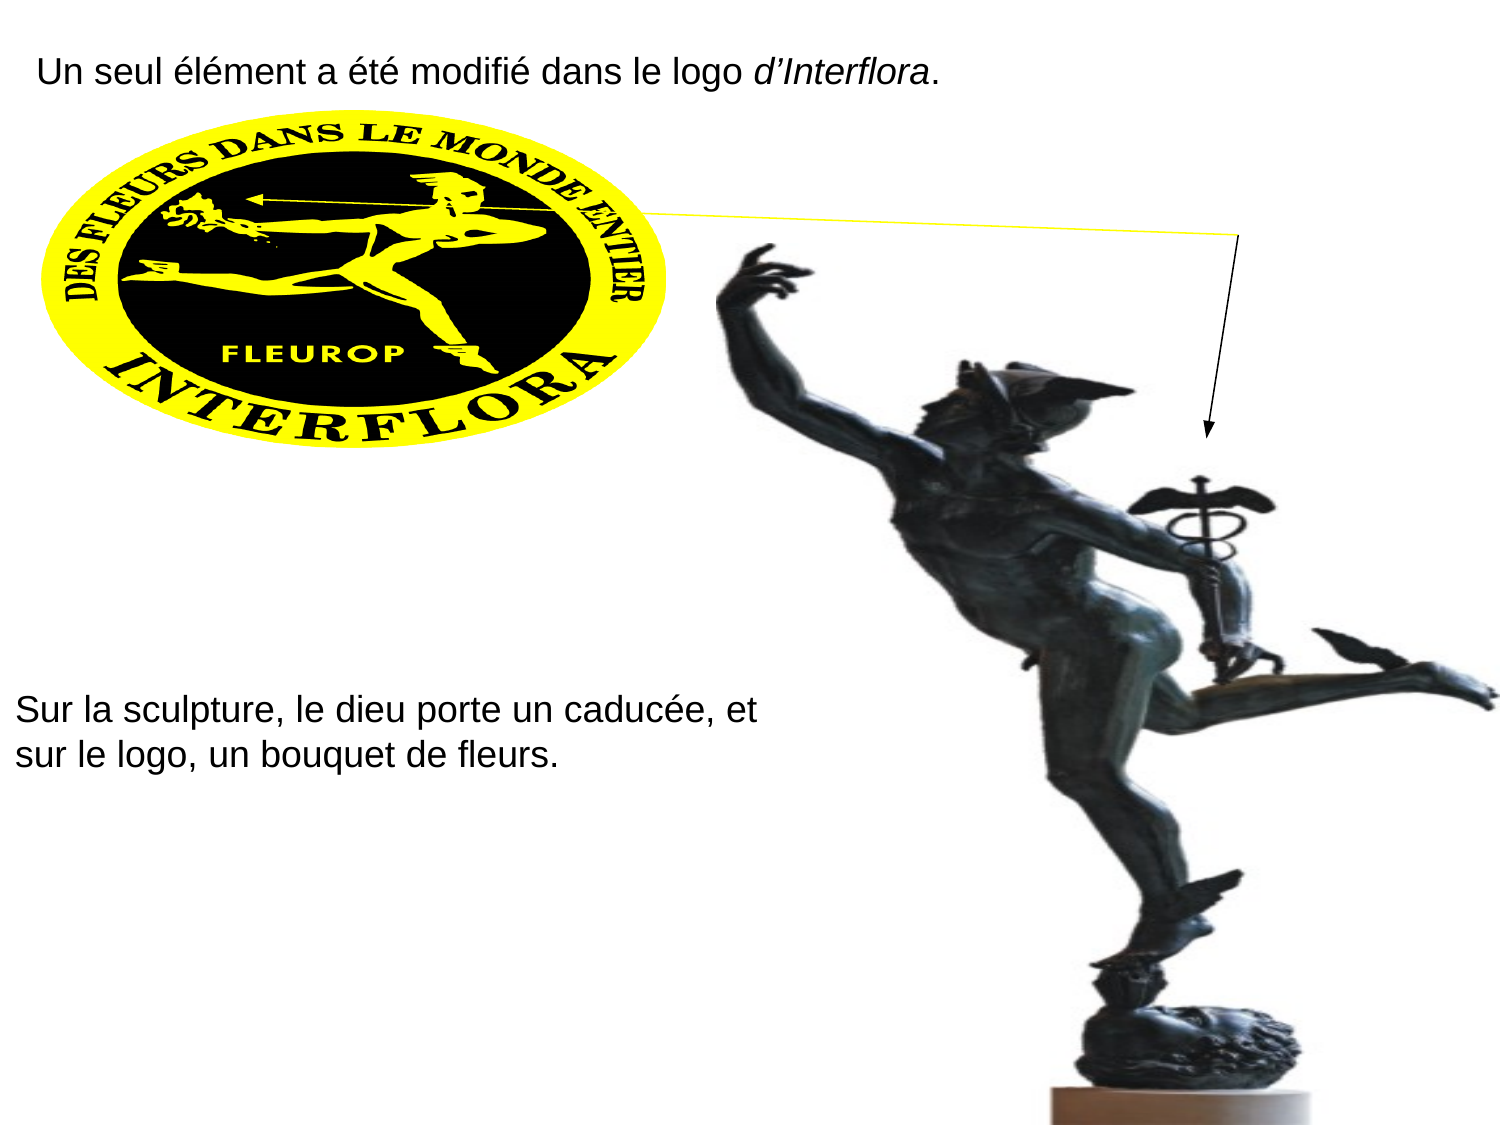

Un seul élément a été modifié dans le logo d’Interflora.
Sur la sculpture, le dieu porte un caducée, et sur le logo, un bouquet de fleurs.